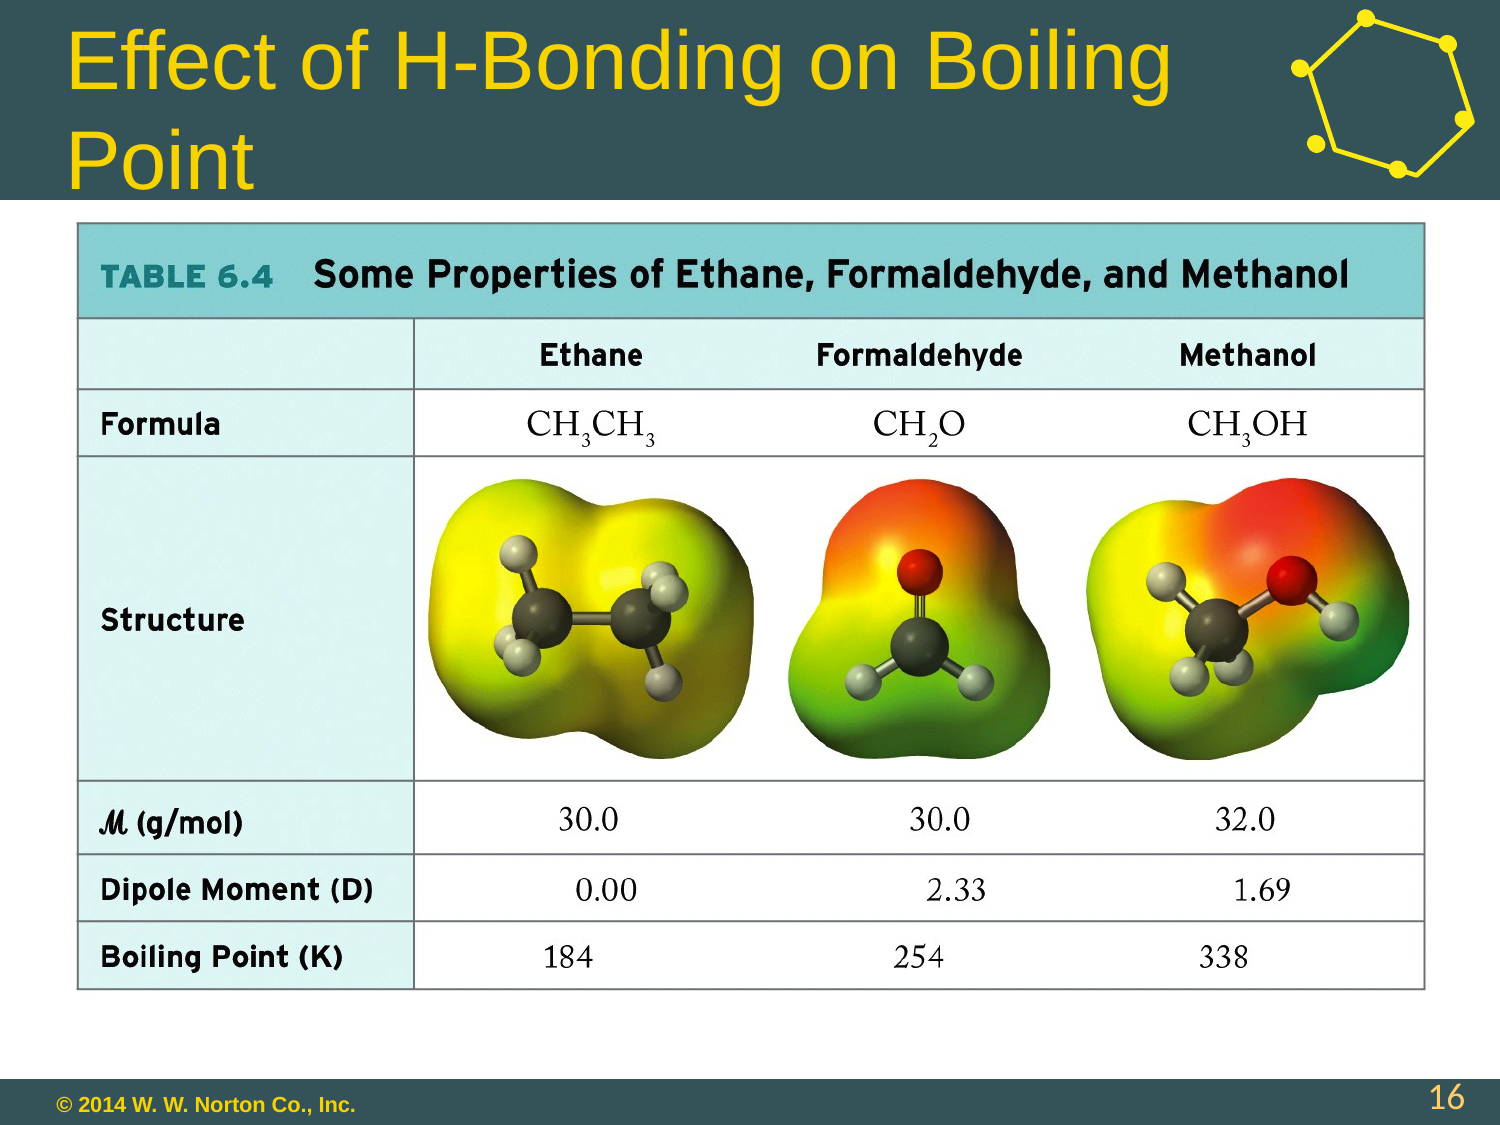

# Effect of H-Bonding on Boiling Point